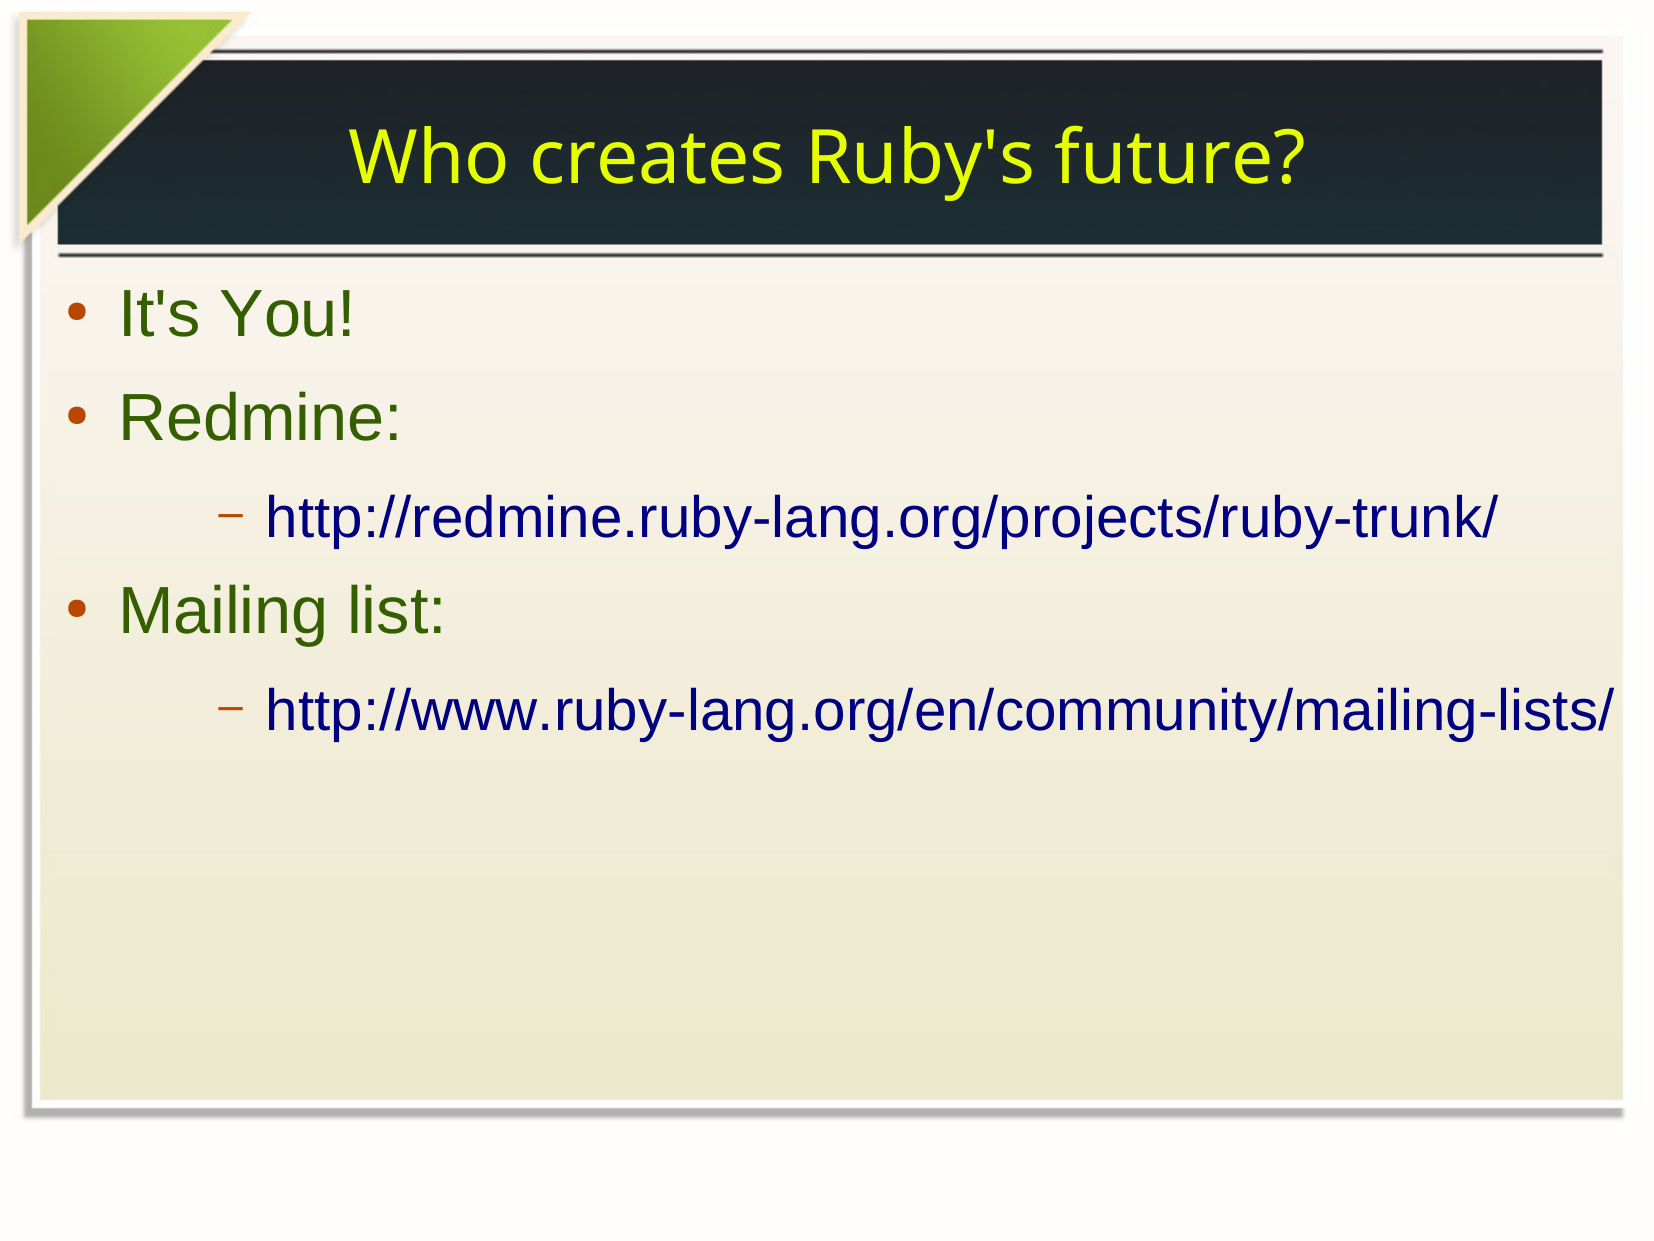

# Who creates Ruby's future?
It's You!
Redmine:
http://redmine.ruby-lang.org/projects/ruby-trunk/
Mailing list:
http://www.ruby-lang.org/en/community/mailing-lists/